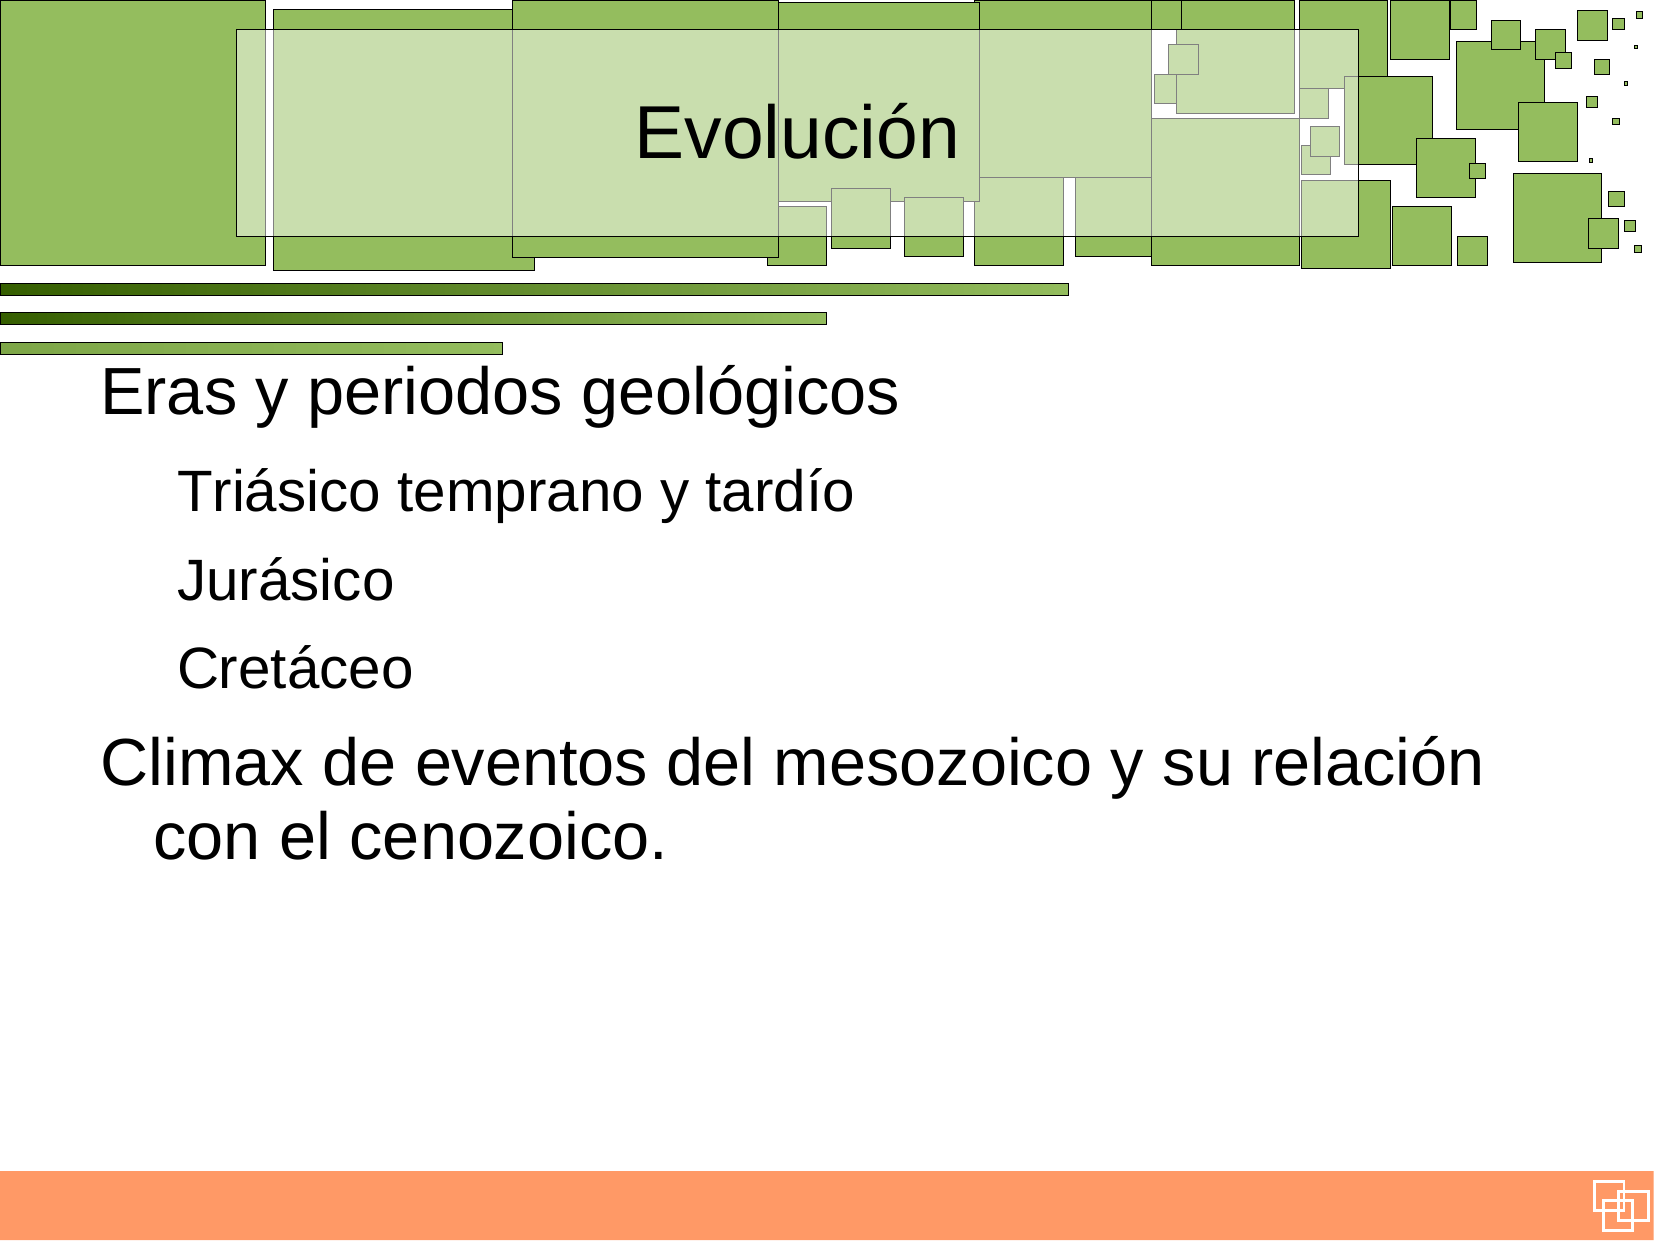

# Evolución
Eras y periodos geológicos
Triásico temprano y tardío
Jurásico
Cretáceo
Climax de eventos del mesozoico y su relación con el cenozoico.